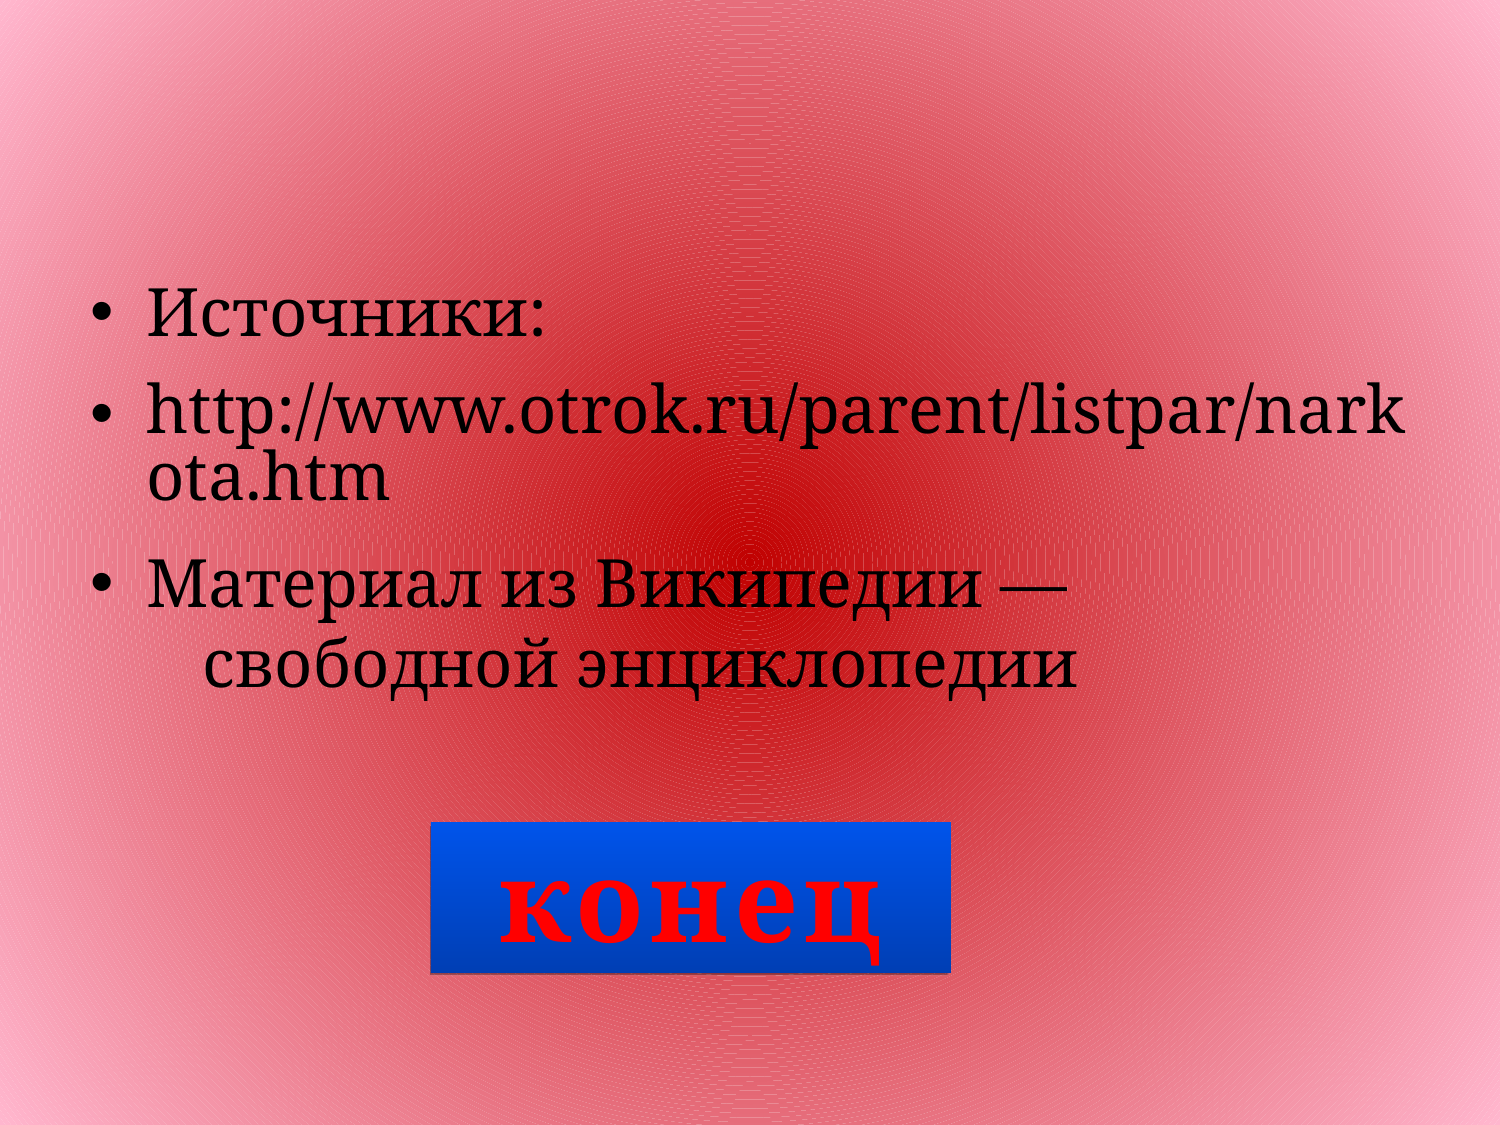

# Источники:
http://www.otrok.ru/parent/listpar/narkota.htm
Материал из Википедии — свободной энциклопедии
конец